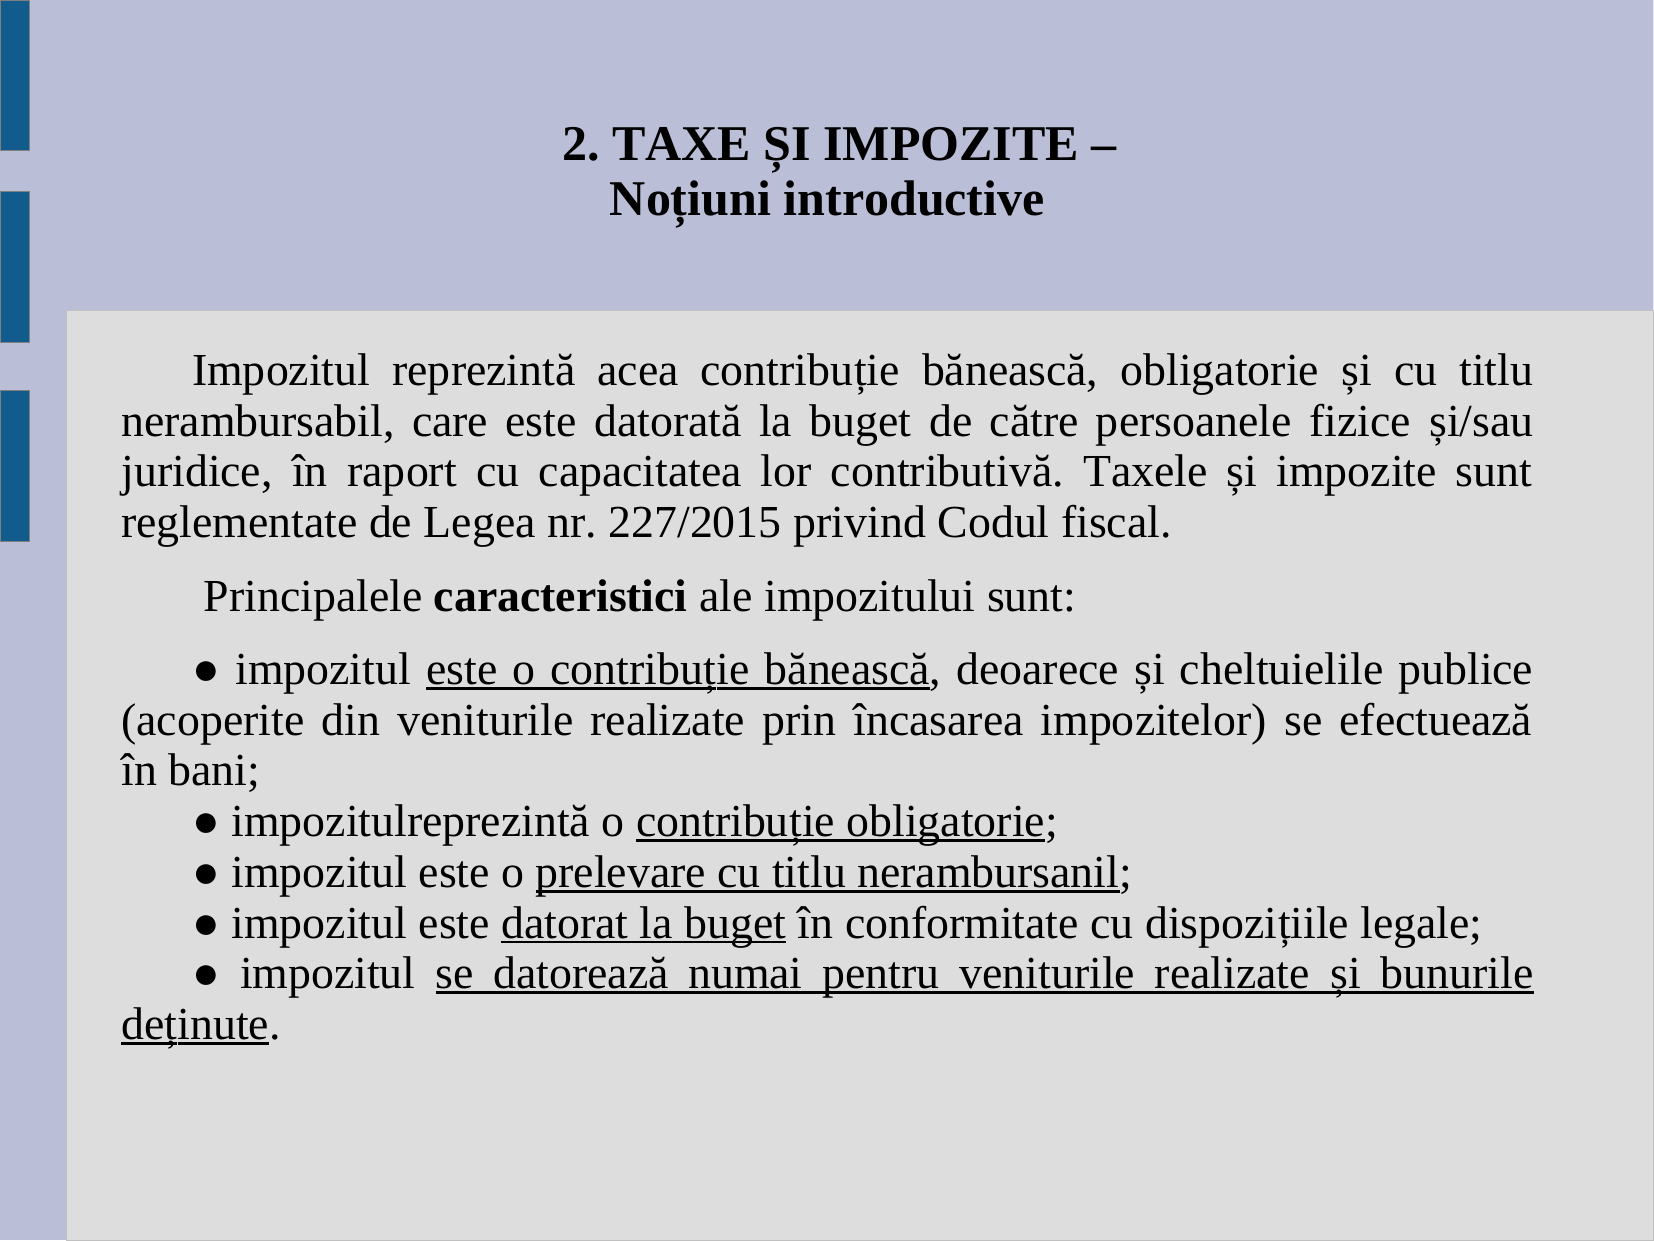

2. TAXE ȘI IMPOZITE –
Noțiuni introductive
# Impozitul reprezintă acea contribuție bănească, obligatorie și cu titlu nerambursabil, care este datorată la buget de către persoanele fizice și/sau juridice, în raport cu capacitatea lor contributivă. Taxele și impozite sunt reglementate de Legea nr. 227/2015 privind Codul fiscal.
 Principalele caracteristici ale impozitului sunt:
● impozitul este o contribuție bănească, deoarece și cheltuielile publice (acoperite din veniturile realizate prin încasarea impozitelor) se efectuează în bani;
● impozitulreprezintă o contribuție obligatorie;
● impozitul este o prelevare cu titlu nerambursanil;
● impozitul este datorat la buget în conformitate cu dispozițiile legale;
● impozitul se datorează numai pentru veniturile realizate și bunurile deținute.